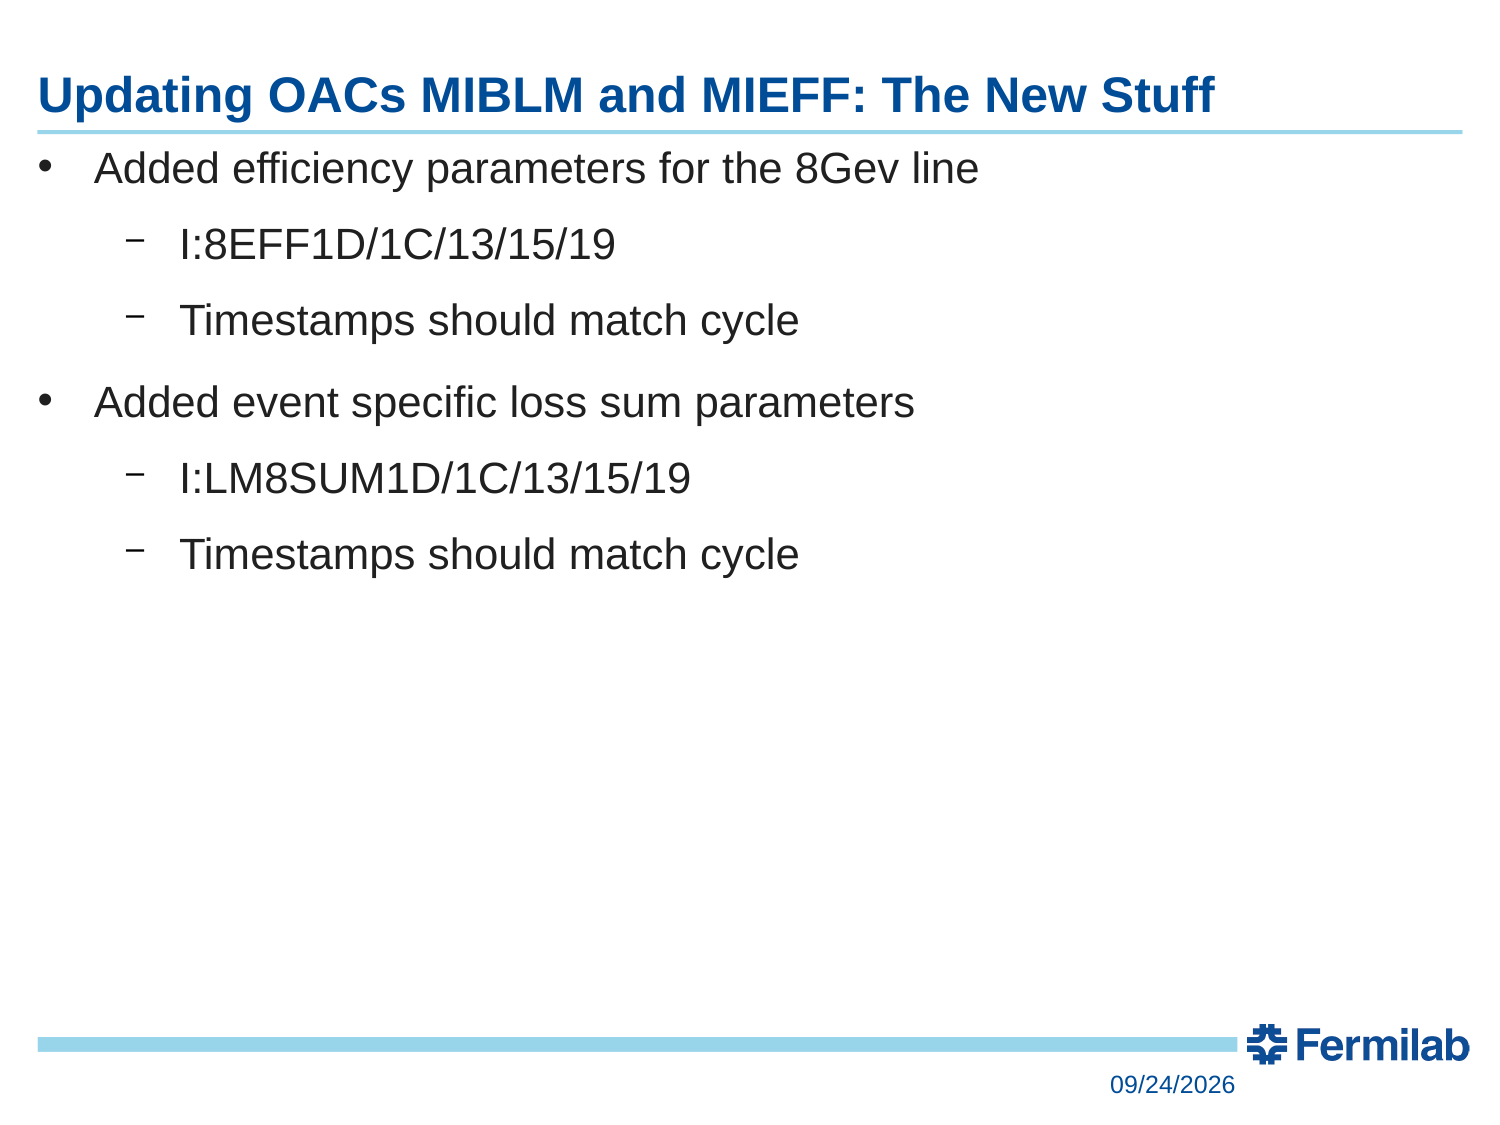

Updating OACs MIBLM and MIEFF: The New Stuff
# Added efficiency parameters for the 8Gev line
I:8EFF1D/1C/13/15/19
Timestamps should match cycle
Added event specific loss sum parameters
I:LM8SUM1D/1C/13/15/19
Timestamps should match cycle